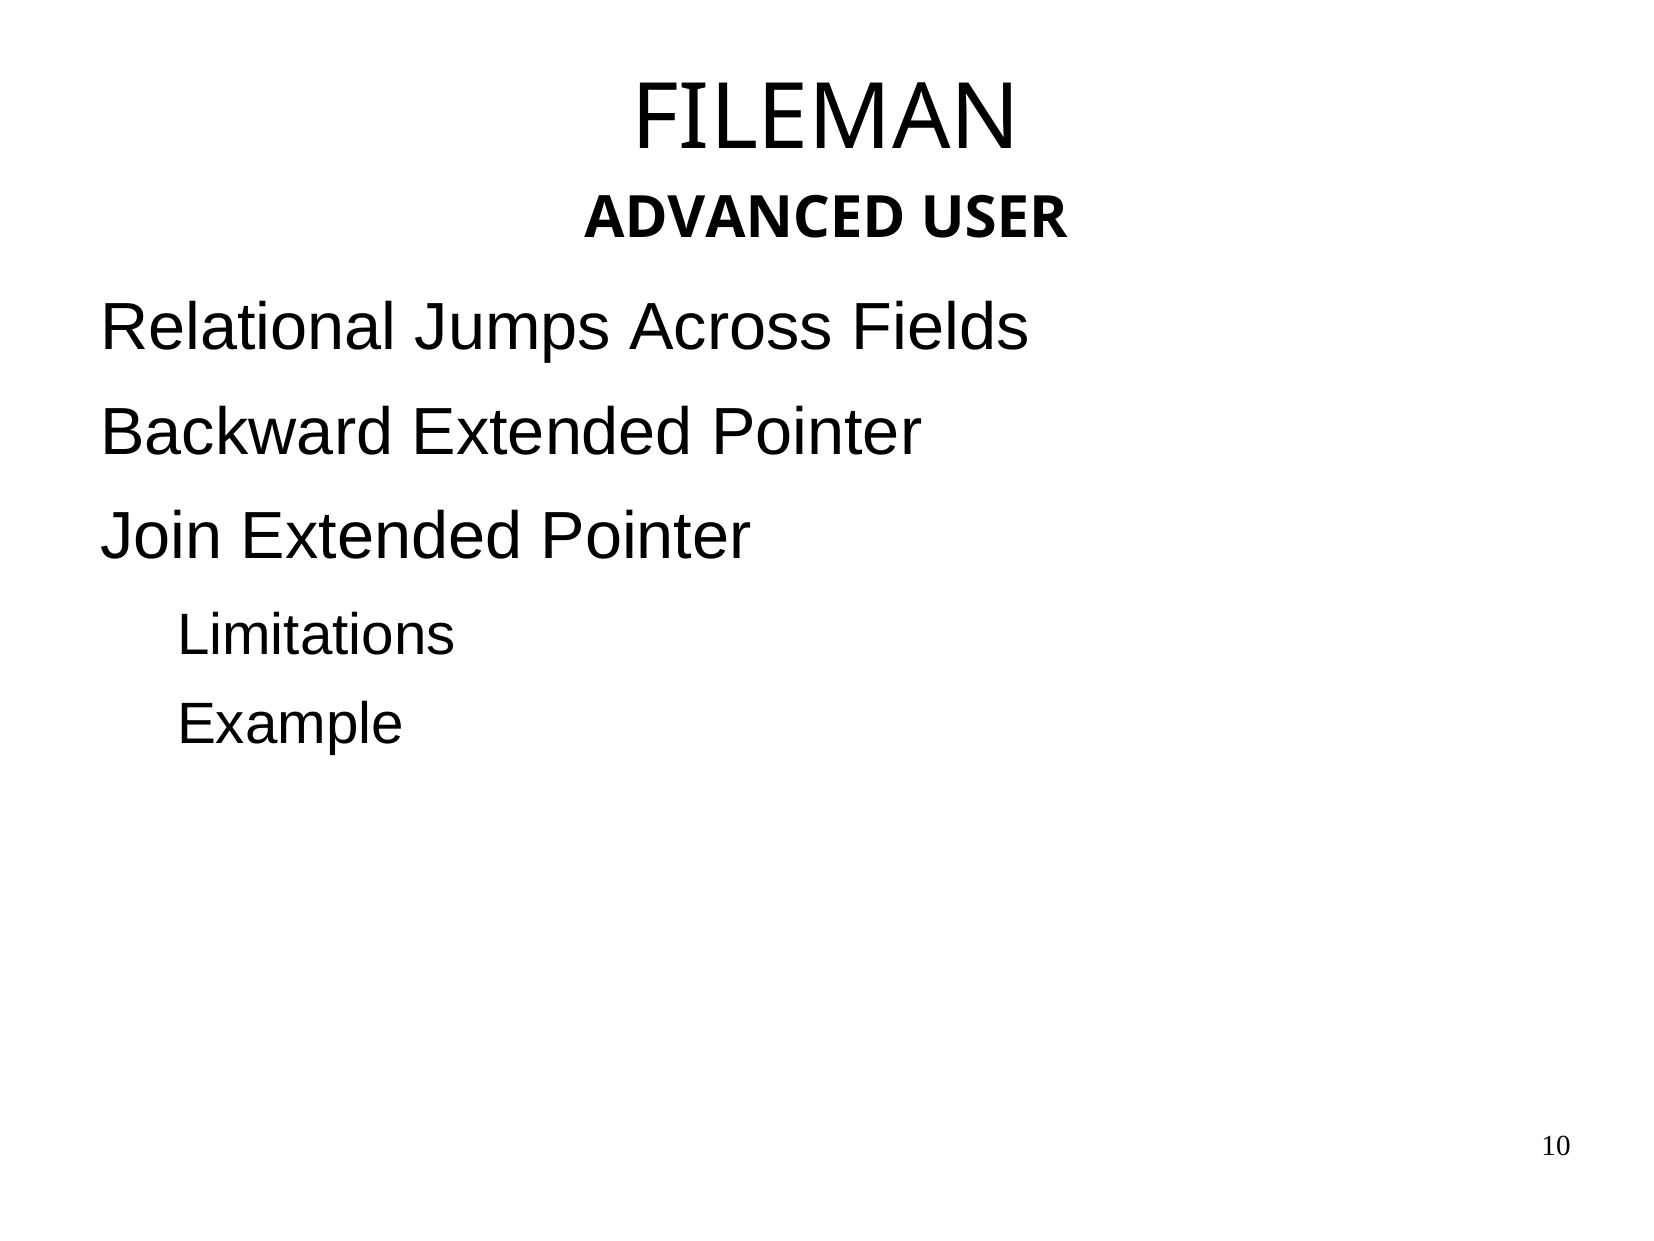

# FILEMAN ADVANCED USER
Relational Jumps Across Fields
Backward Extended Pointer
Join Extended Pointer
Limitations
Example
10